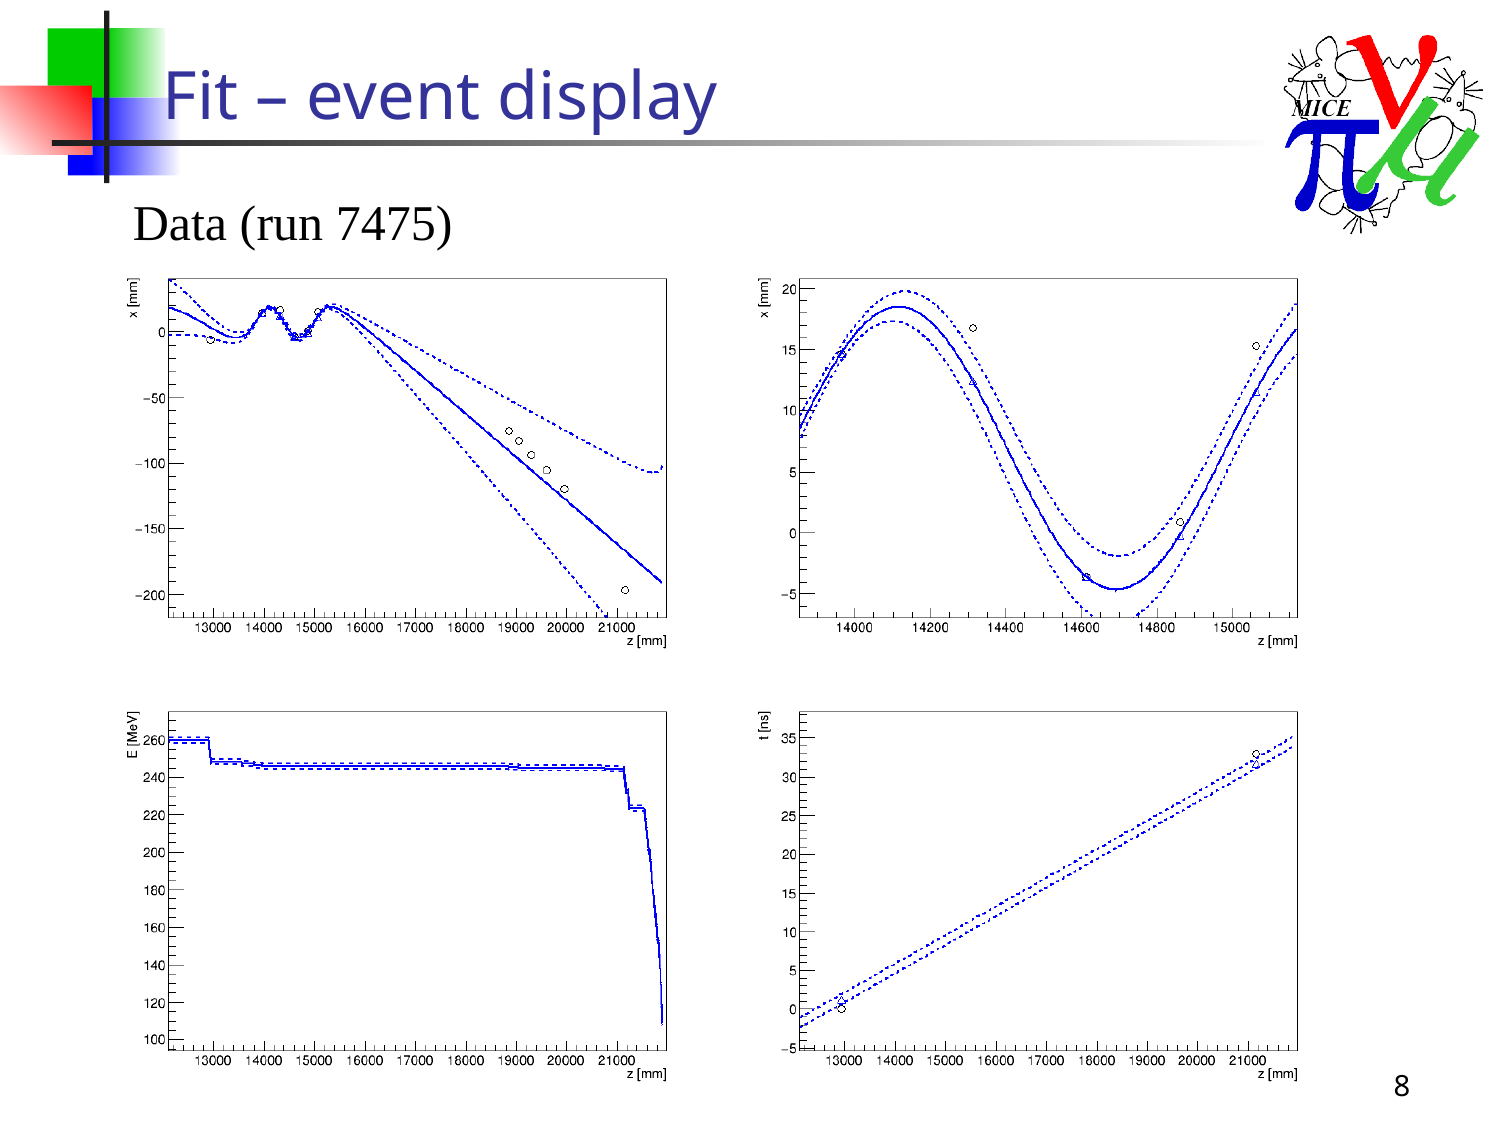

# Fit – event display
Data (run 7475)
8